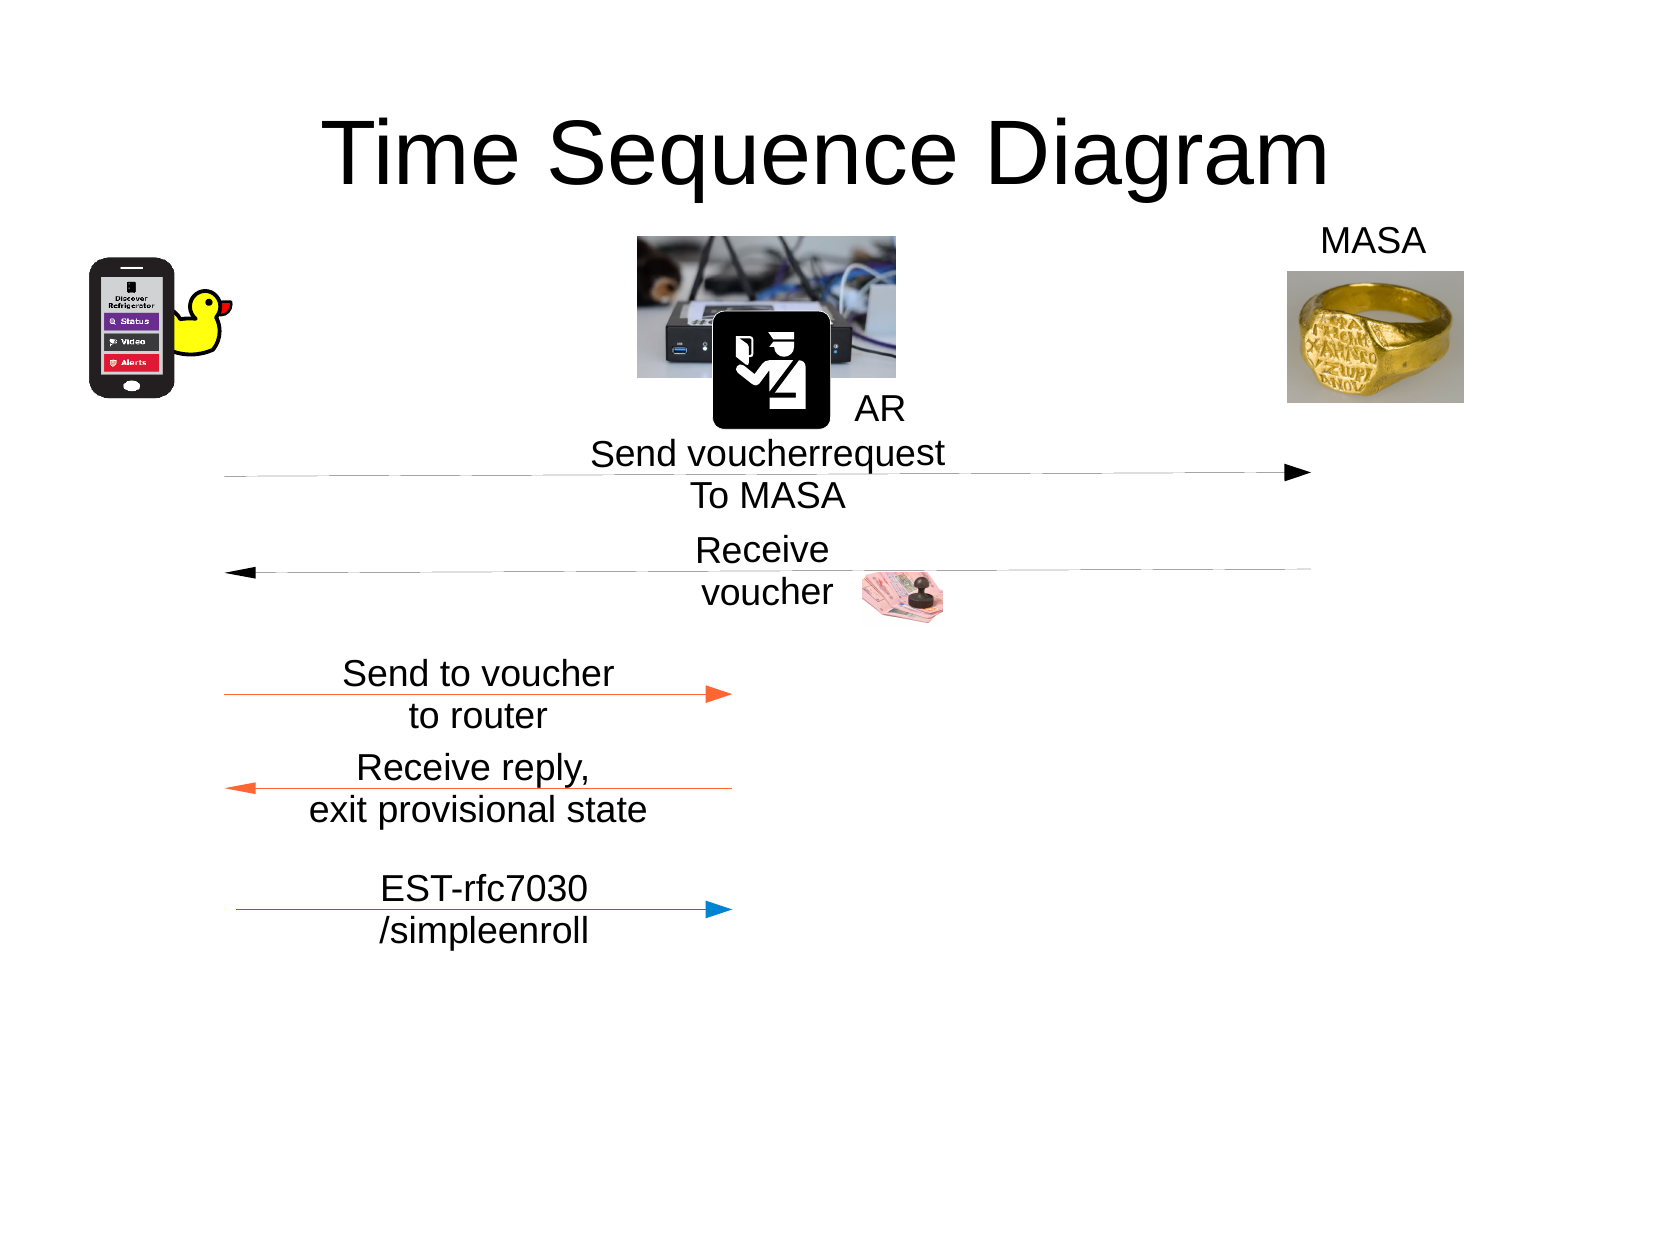

# Time Sequence Diagram
MASA
AR
Send voucherrequest
To MASA
Receive
voucher
Send to voucher
to router
Receive reply,
exit provisional state
EST-rfc7030
/simpleenroll